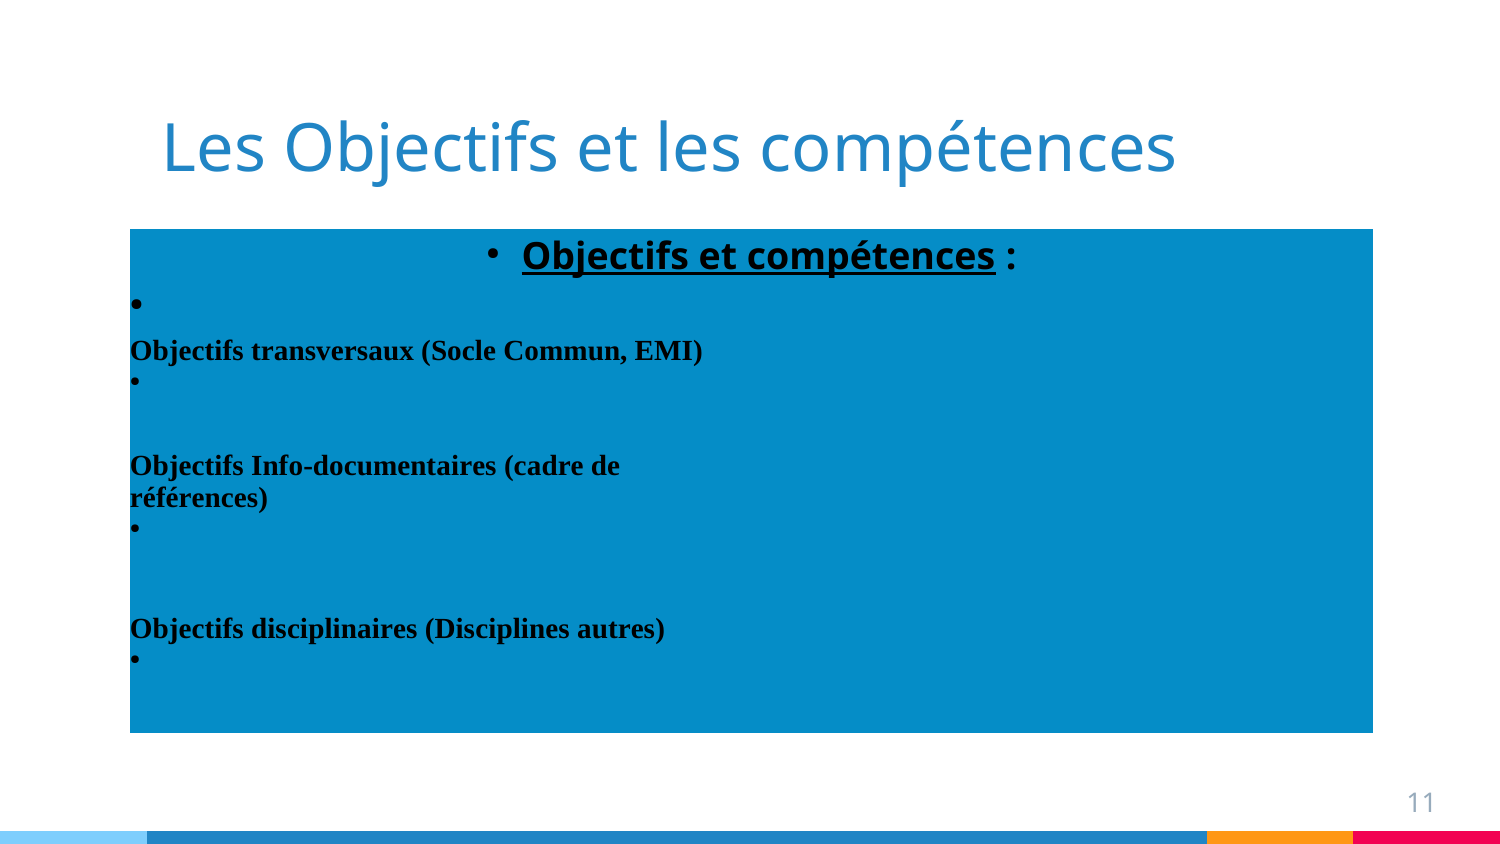

# Les Objectifs et les compétences
| Objectifs et compétences : | |
| --- | --- |
| Objectifs transversaux (Socle Commun, EMI) | |
| Objectifs Info-documentaires (cadre de références) | |
| Objectifs disciplinaires (Disciplines autres) | |
9